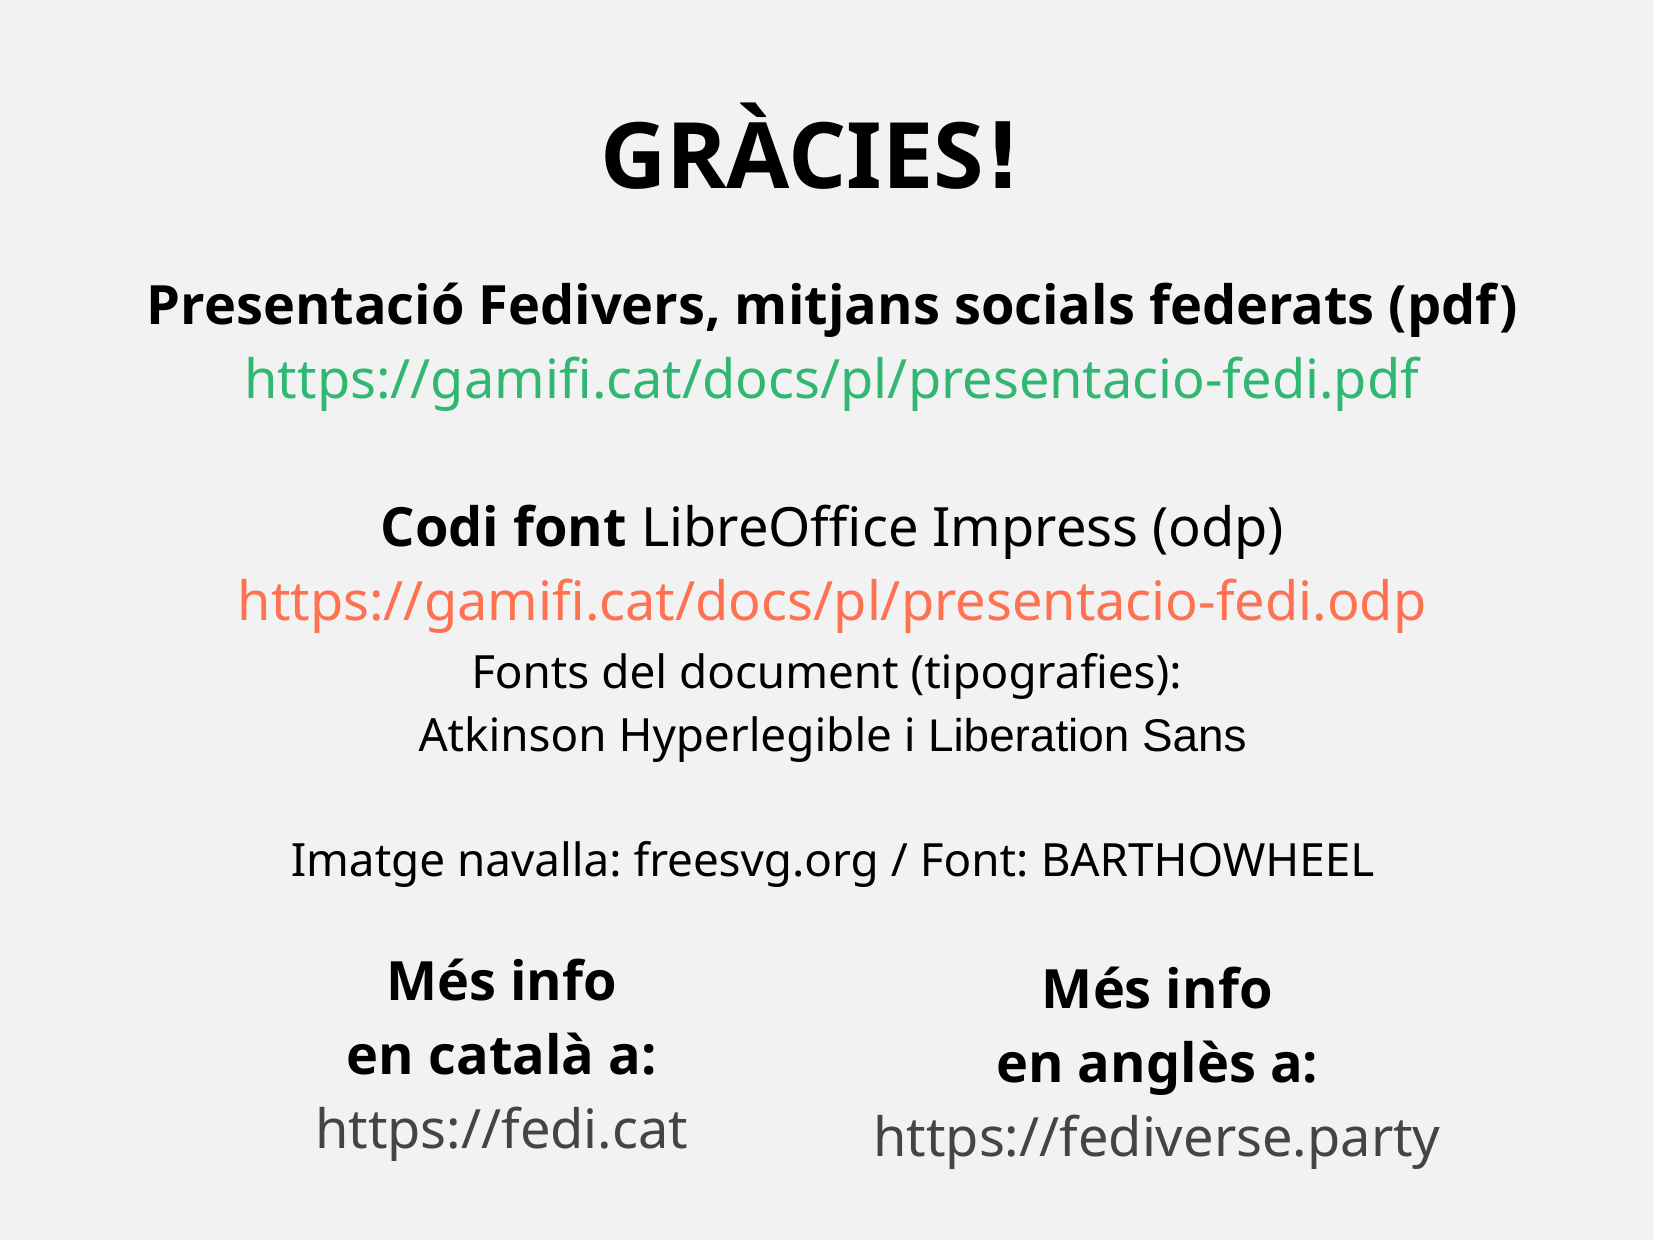

# GRÀCIES!
Presentació Fedivers, mitjans socials federats (pdf)
https://gamifi.cat/docs/pl/presentacio-fedi.pdf
Codi font LibreOffice Impress (odp)
https://gamifi.cat/docs/pl/presentacio-fedi.odp
Fonts del document (tipografies):
Atkinson Hyperlegible i Liberation Sans
Imatge navalla: freesvg.org / Font: BARTHOWHEEL
Més info
en català a:
https://fedi.cat
Més info
en anglès a:
https://fediverse.party